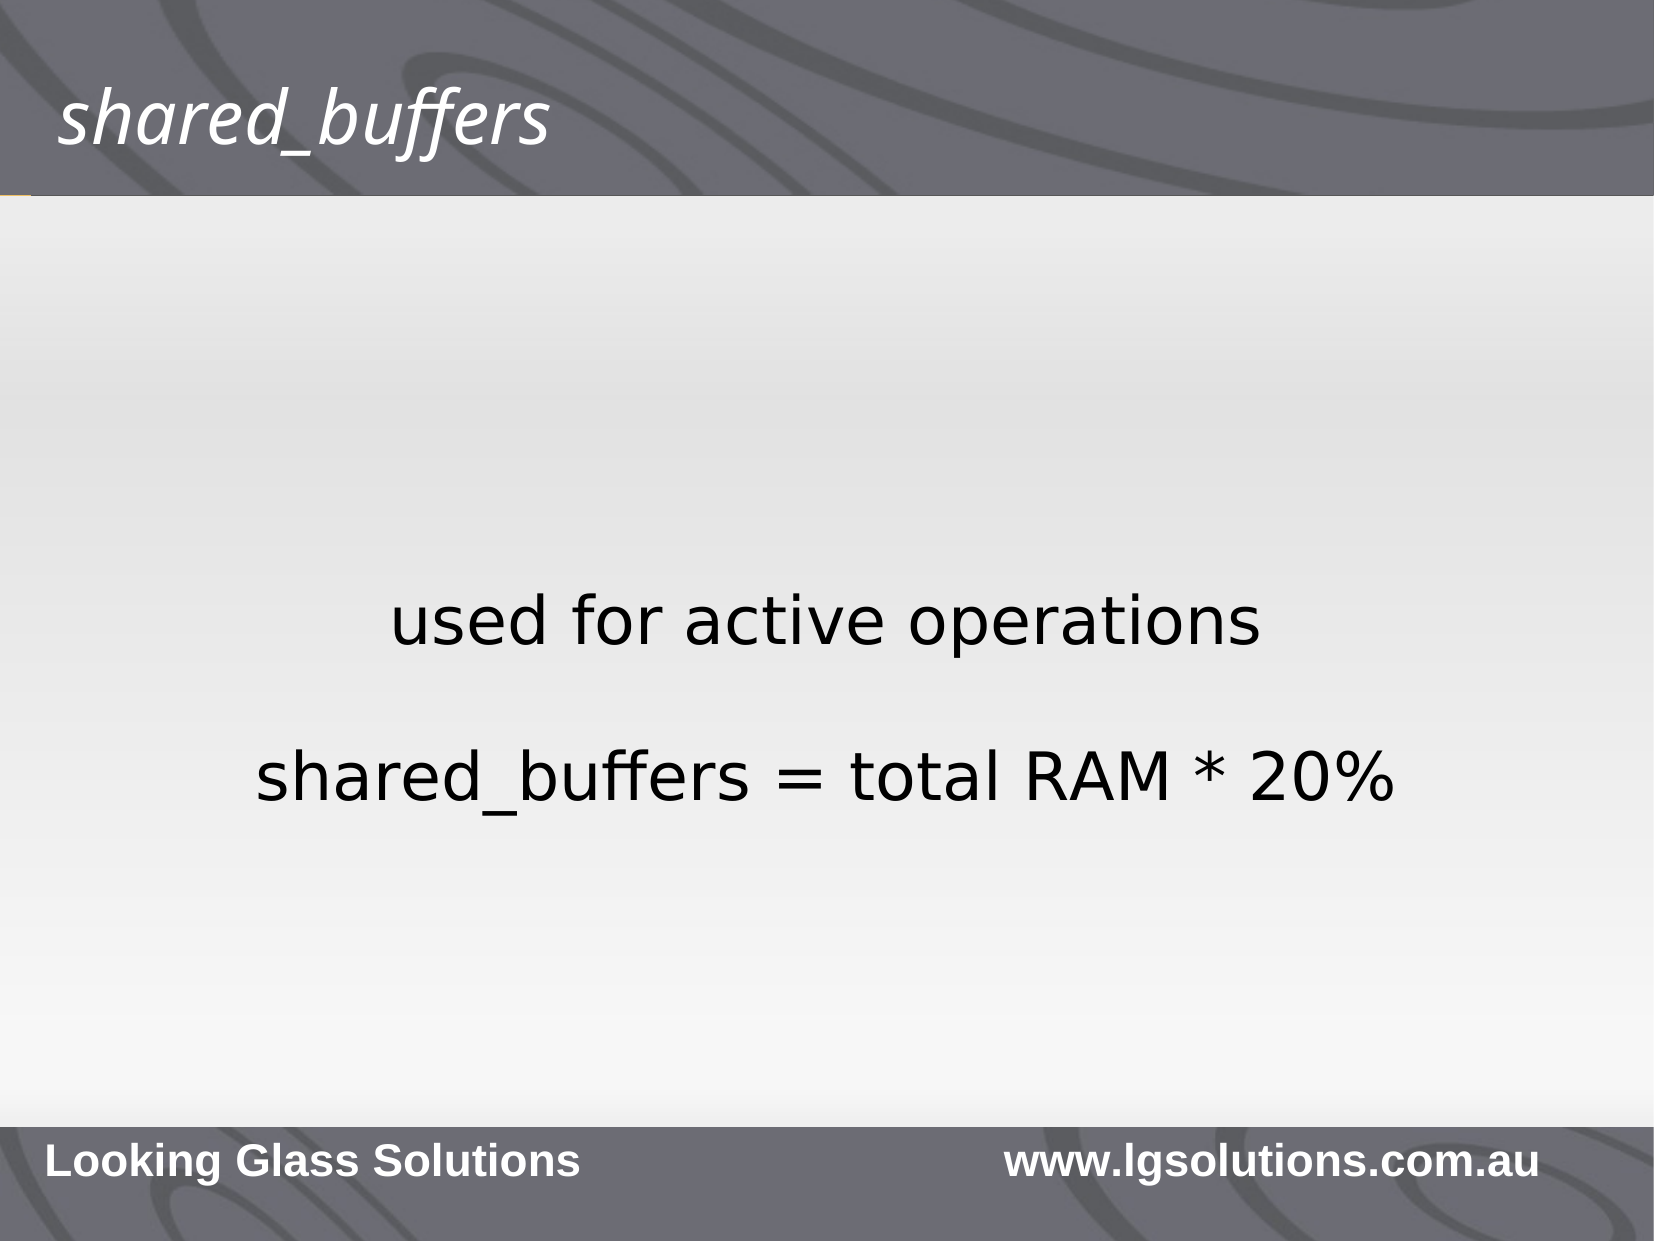

# shared_buffers
used for active operations
shared_buffers = total RAM * 20%